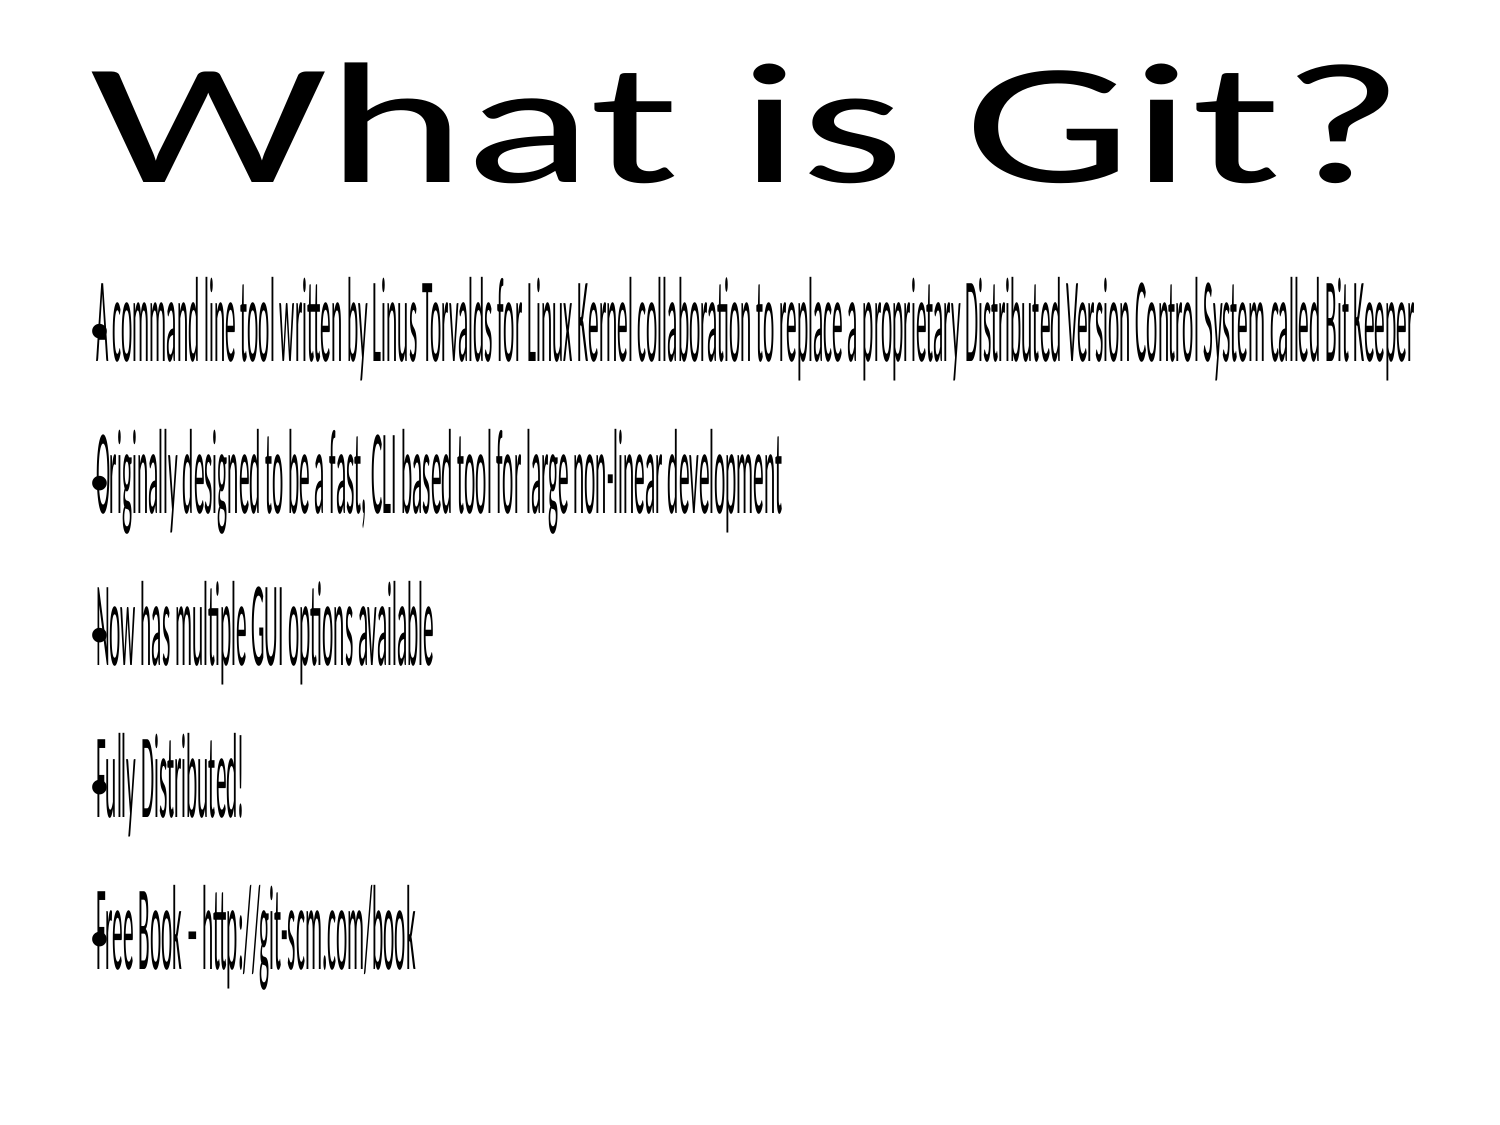

What is Git?
A command line tool written by Linus Torvalds for Linux Kernel collaboration to replace a proprietary Distributed Version Control System called Bit Keeper
Originally designed to be a fast, CLI based tool for large non-linear development
Now has multiple GUI options available
Fully Distributed!
Free Book – http://git-scm.com/book